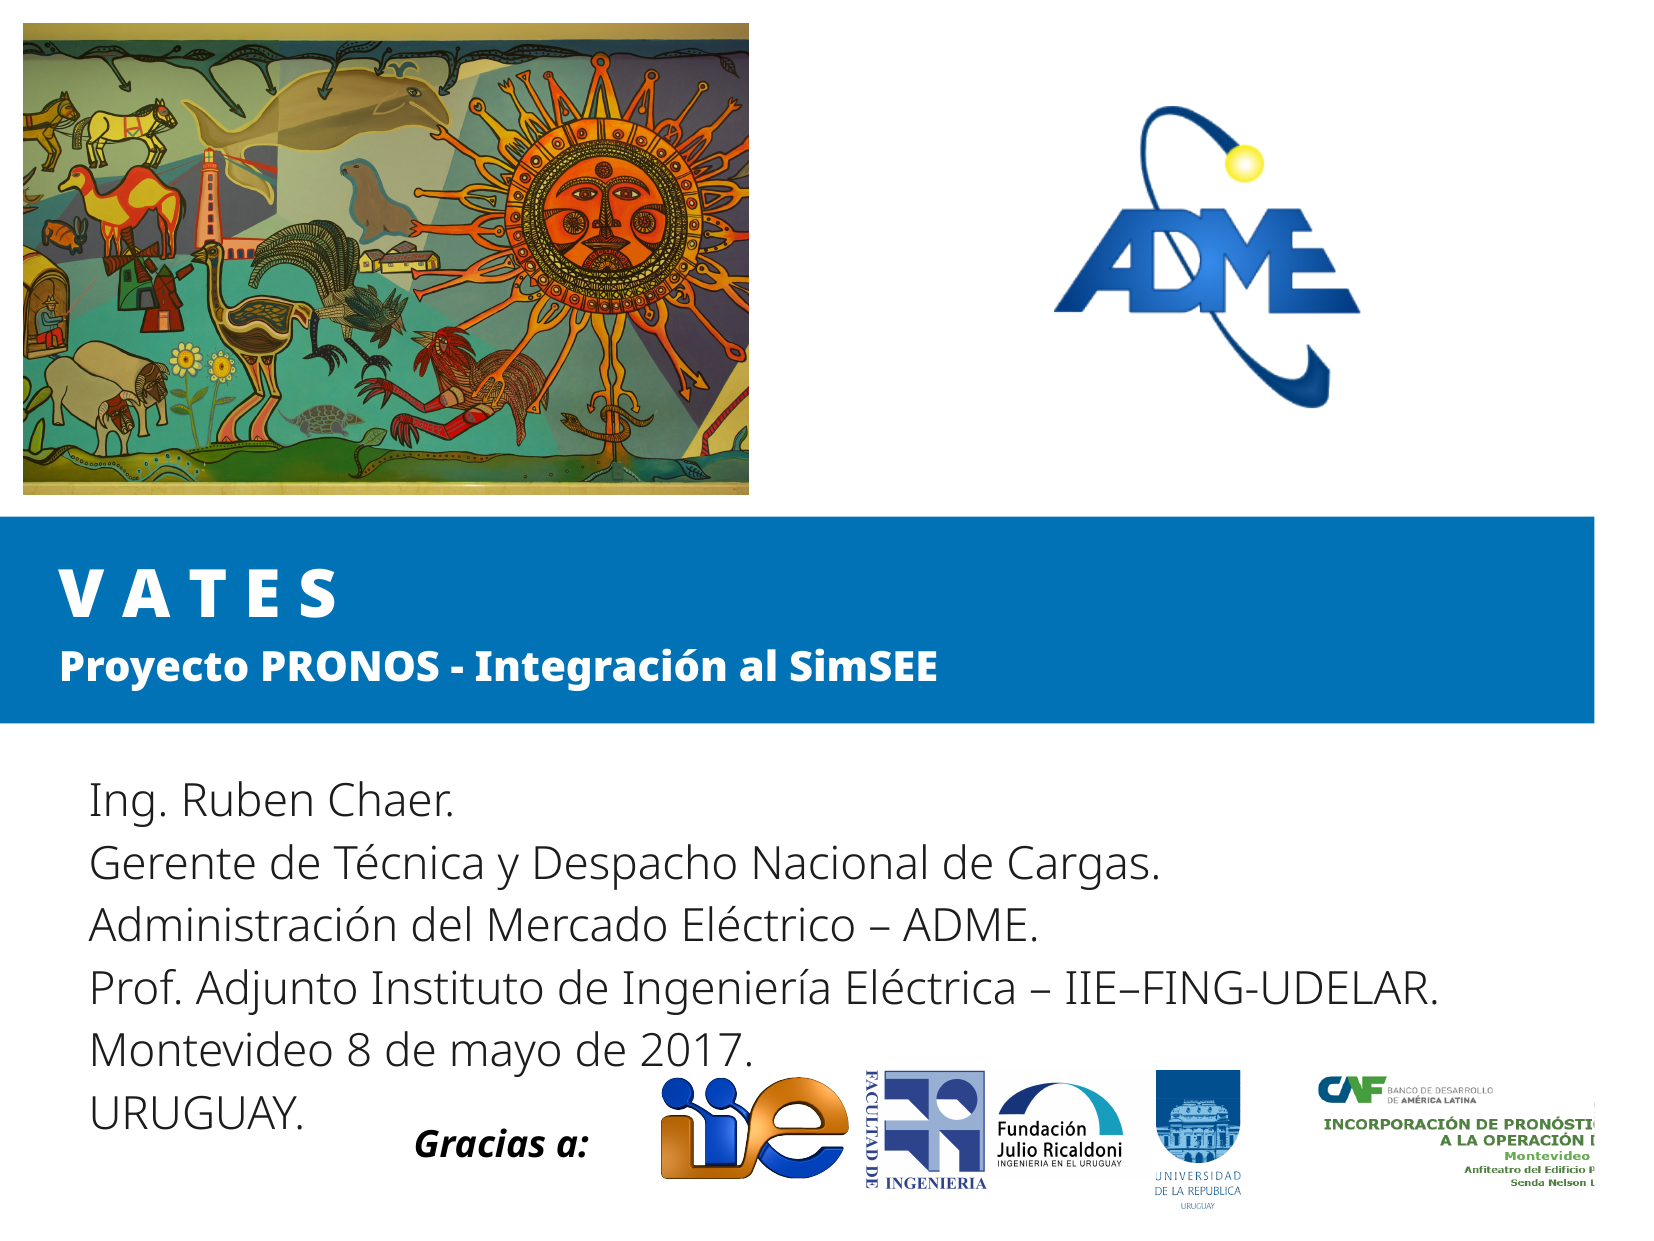

# V A T E S Proyecto PRONOS - Integración al SimSEE
Ing. Ruben Chaer.
Gerente de Técnica y Despacho Nacional de Cargas.
Administración del Mercado Eléctrico – ADME.
Prof. Adjunto Instituto de Ingeniería Eléctrica – IIE–FING-UDELAR.
Montevideo 8 de mayo de 2017.
URUGUAY.
Gracias a: